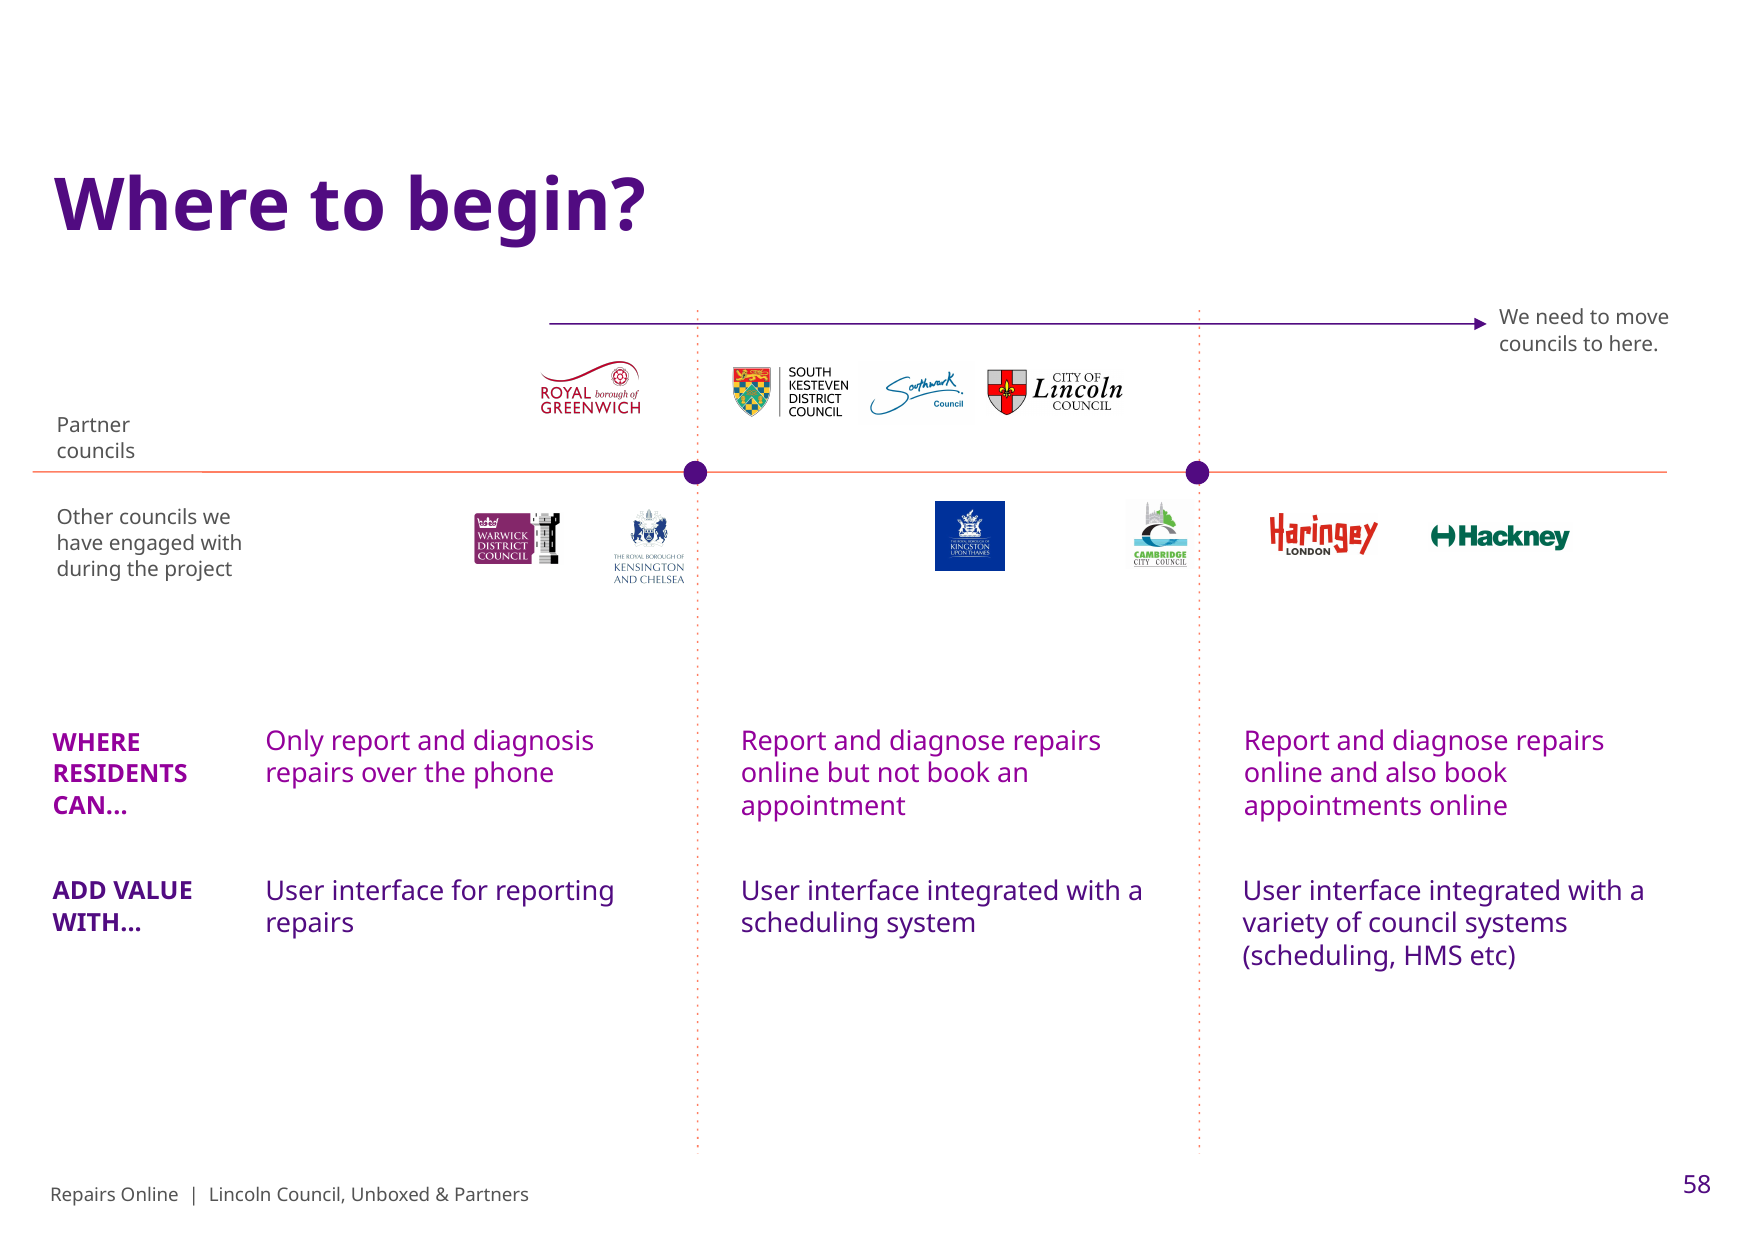

# Where to begin?
We need to move councils to here.
Partner councils
Other councils we have engaged with during the project
Only report and diagnosis repairs over the phone
Report and diagnose repairs online but not book an appointment
Report and diagnose repairs online and also book appointments online
WHERE RESIDENTS
CAN...
ADD VALUE WITH...
User interface for reporting repairs
User interface integrated with a scheduling system
User interface integrated with a variety of council systems (scheduling, HMS etc)